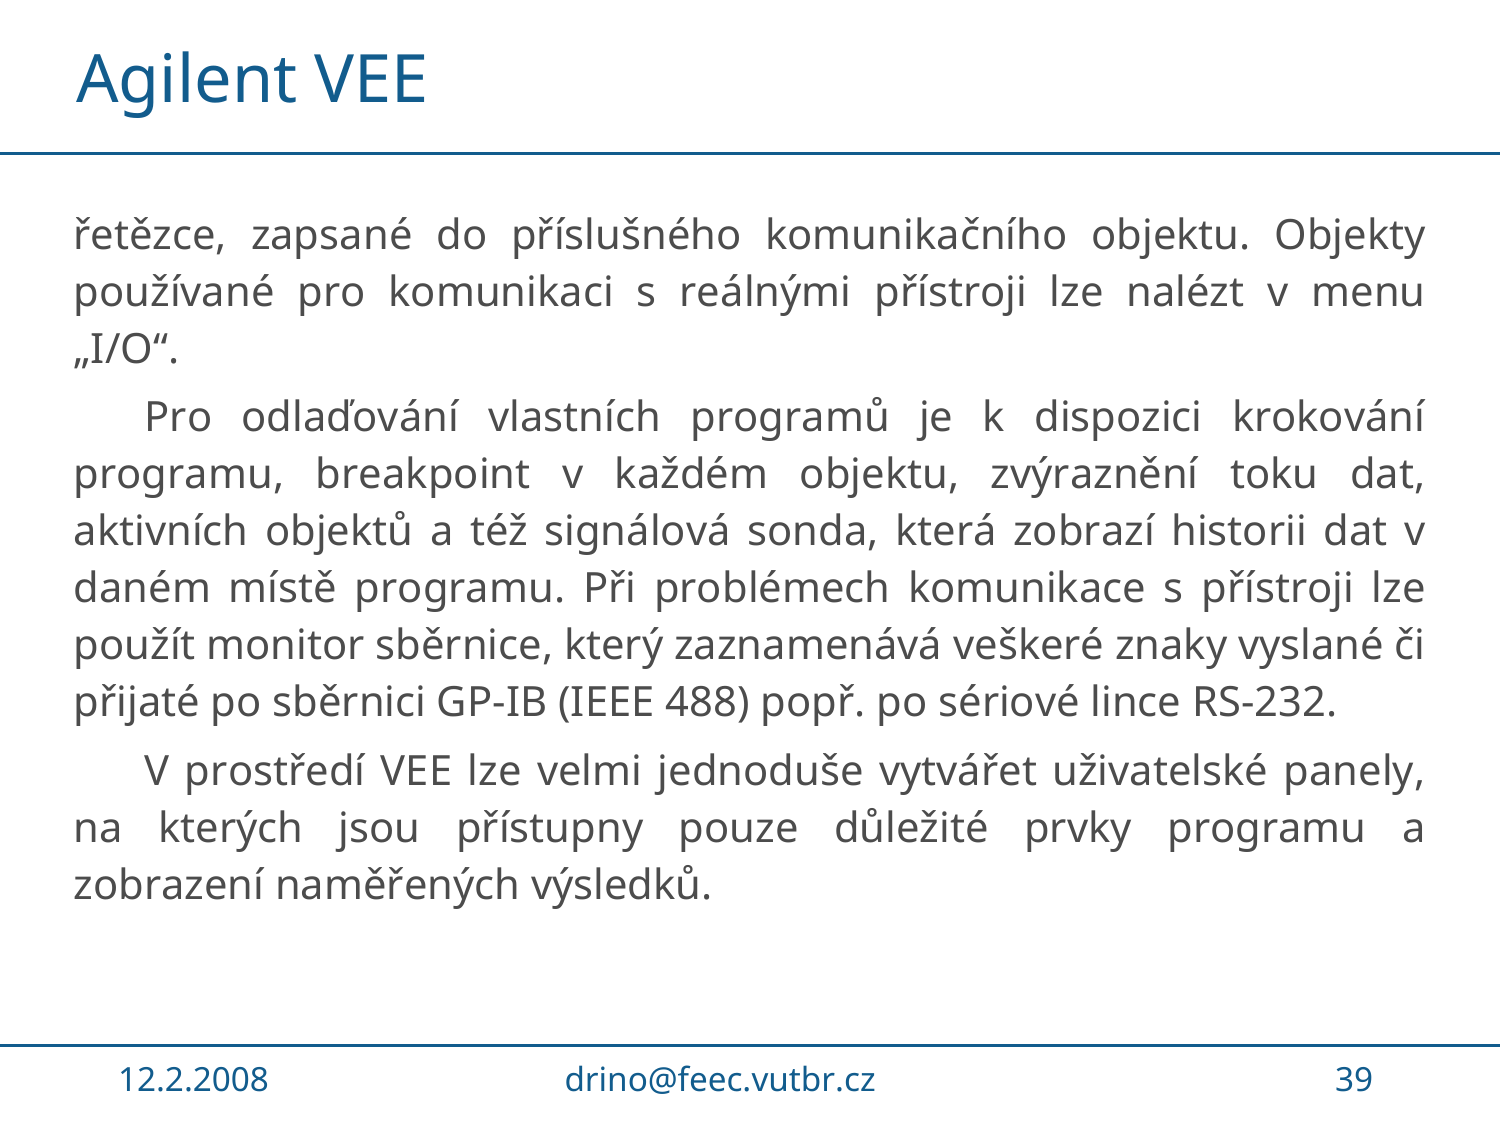

# Agilent VEE
řetězce, zapsané do příslušného komunikačního objektu. Objekty používané pro komunikaci s reálnými přístroji lze nalézt v menu „I/O“.
Pro odlaďování vlastních programů je k dispozici krokování programu, breakpoint v každém objektu, zvýraznění toku dat, aktivních objektů a též signálová sonda, která zobrazí historii dat v daném místě programu. Při problémech komunikace s přístroji lze použít monitor sběrnice, který zaznamenává veškeré znaky vyslané či přijaté po sběrnici GP-IB (IEEE 488) popř. po sériové lince RS-232.
V prostředí VEE lze velmi jednoduše vytvářet uživatelské panely, na kterých jsou přístupny pouze důležité prvky programu a zobrazení naměřených výsledků.
12.2.2008
drino@feec.vutbr.cz